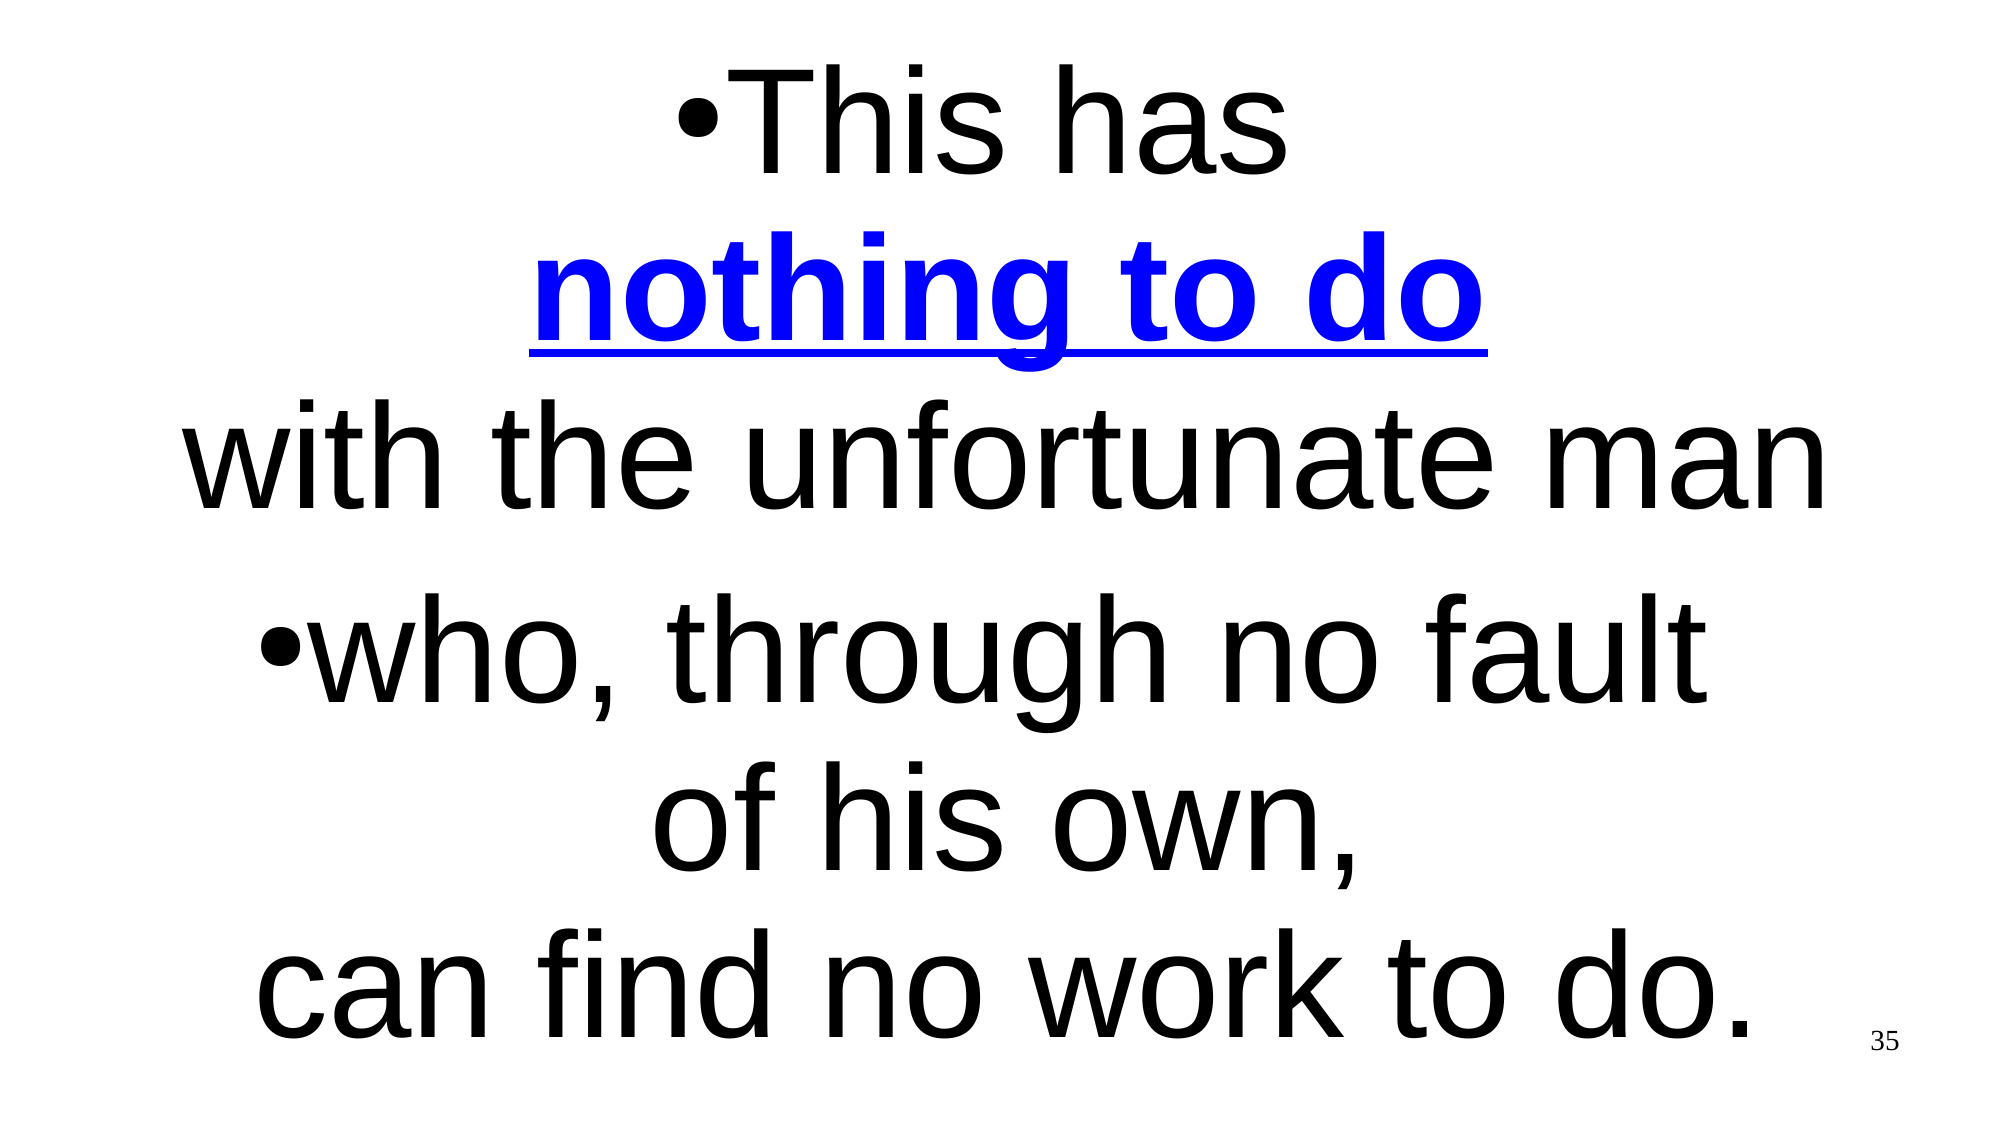

# This has nothing to do with the unfortunate man
who, through no fault
of his own,
can find no work to do.
35